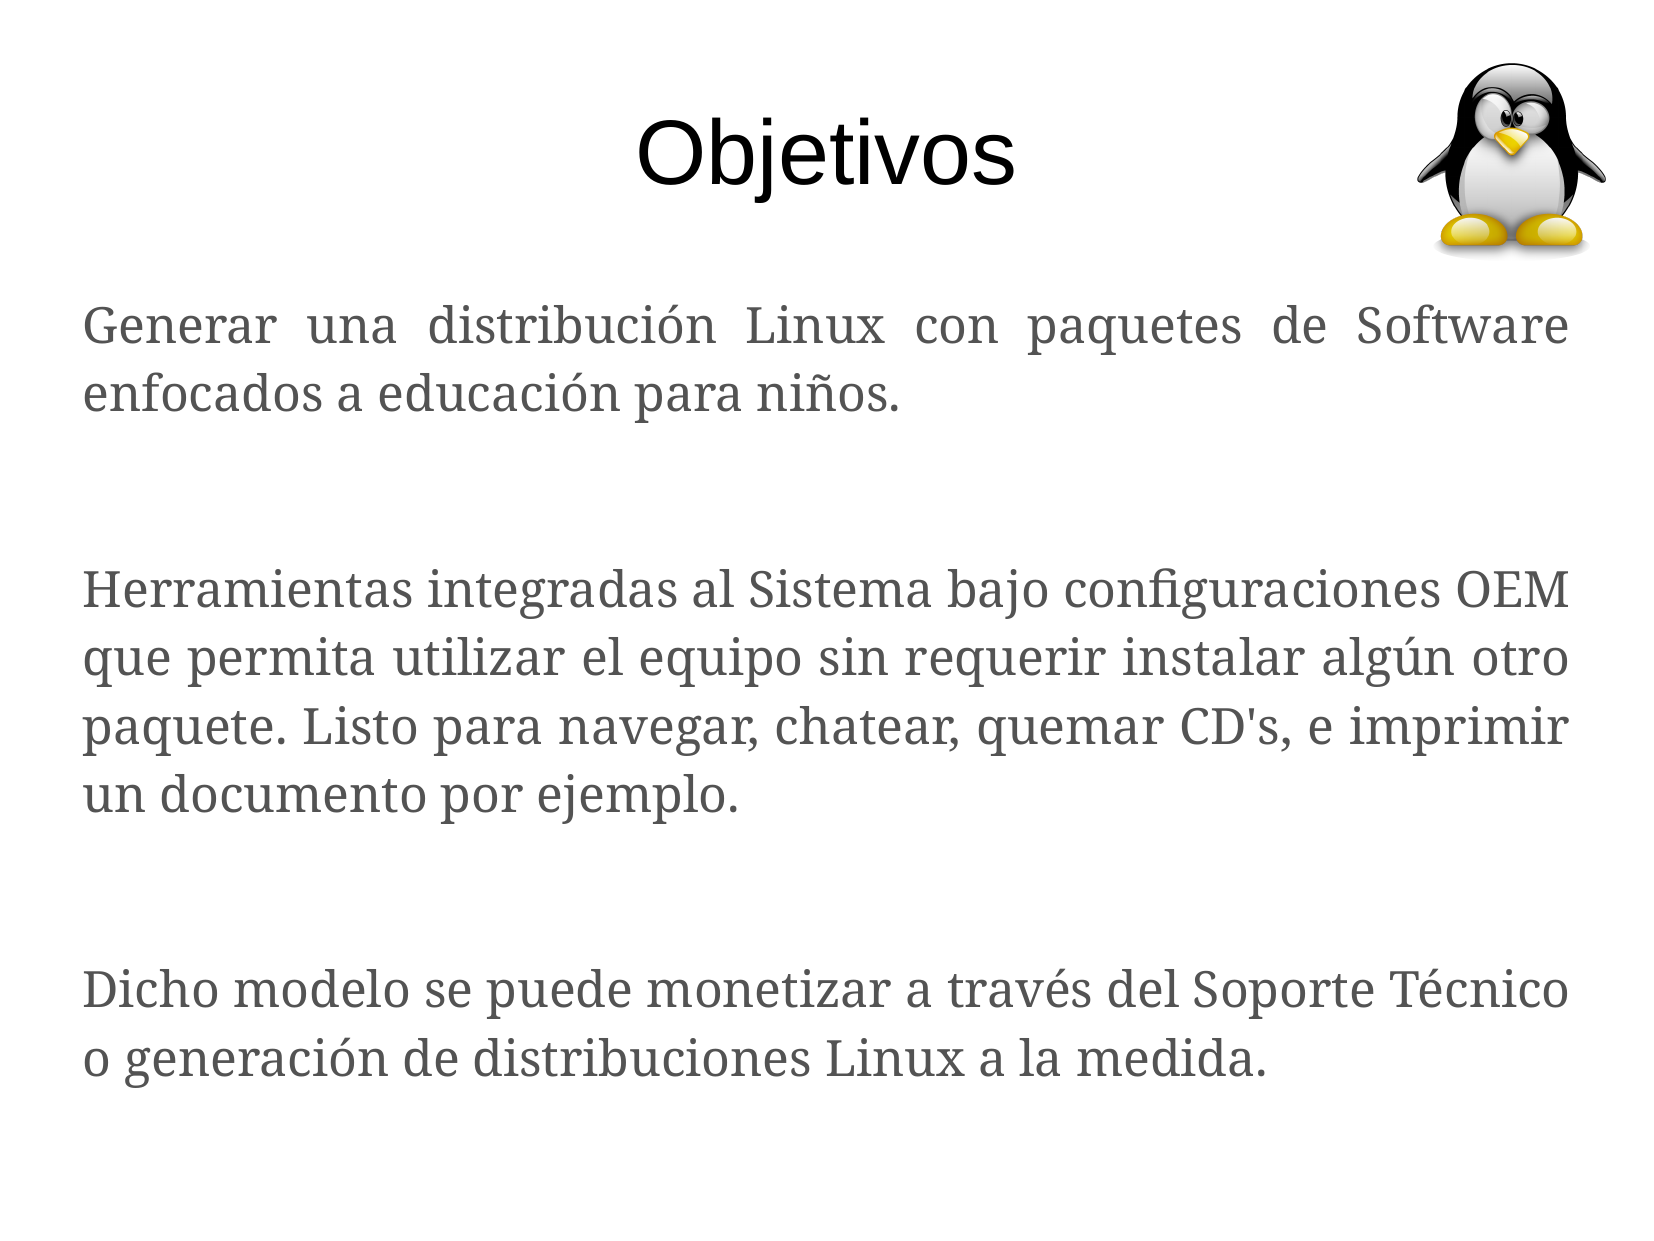

# Objetivos
Generar una distribución Linux con paquetes de Software enfocados a educación para niños.
Herramientas integradas al Sistema bajo configuraciones OEM que permita utilizar el equipo sin requerir instalar algún otro paquete. Listo para navegar, chatear, quemar CD's, e imprimir un documento por ejemplo.
Dicho modelo se puede monetizar a través del Soporte Técnico o generación de distribuciones Linux a la medida.